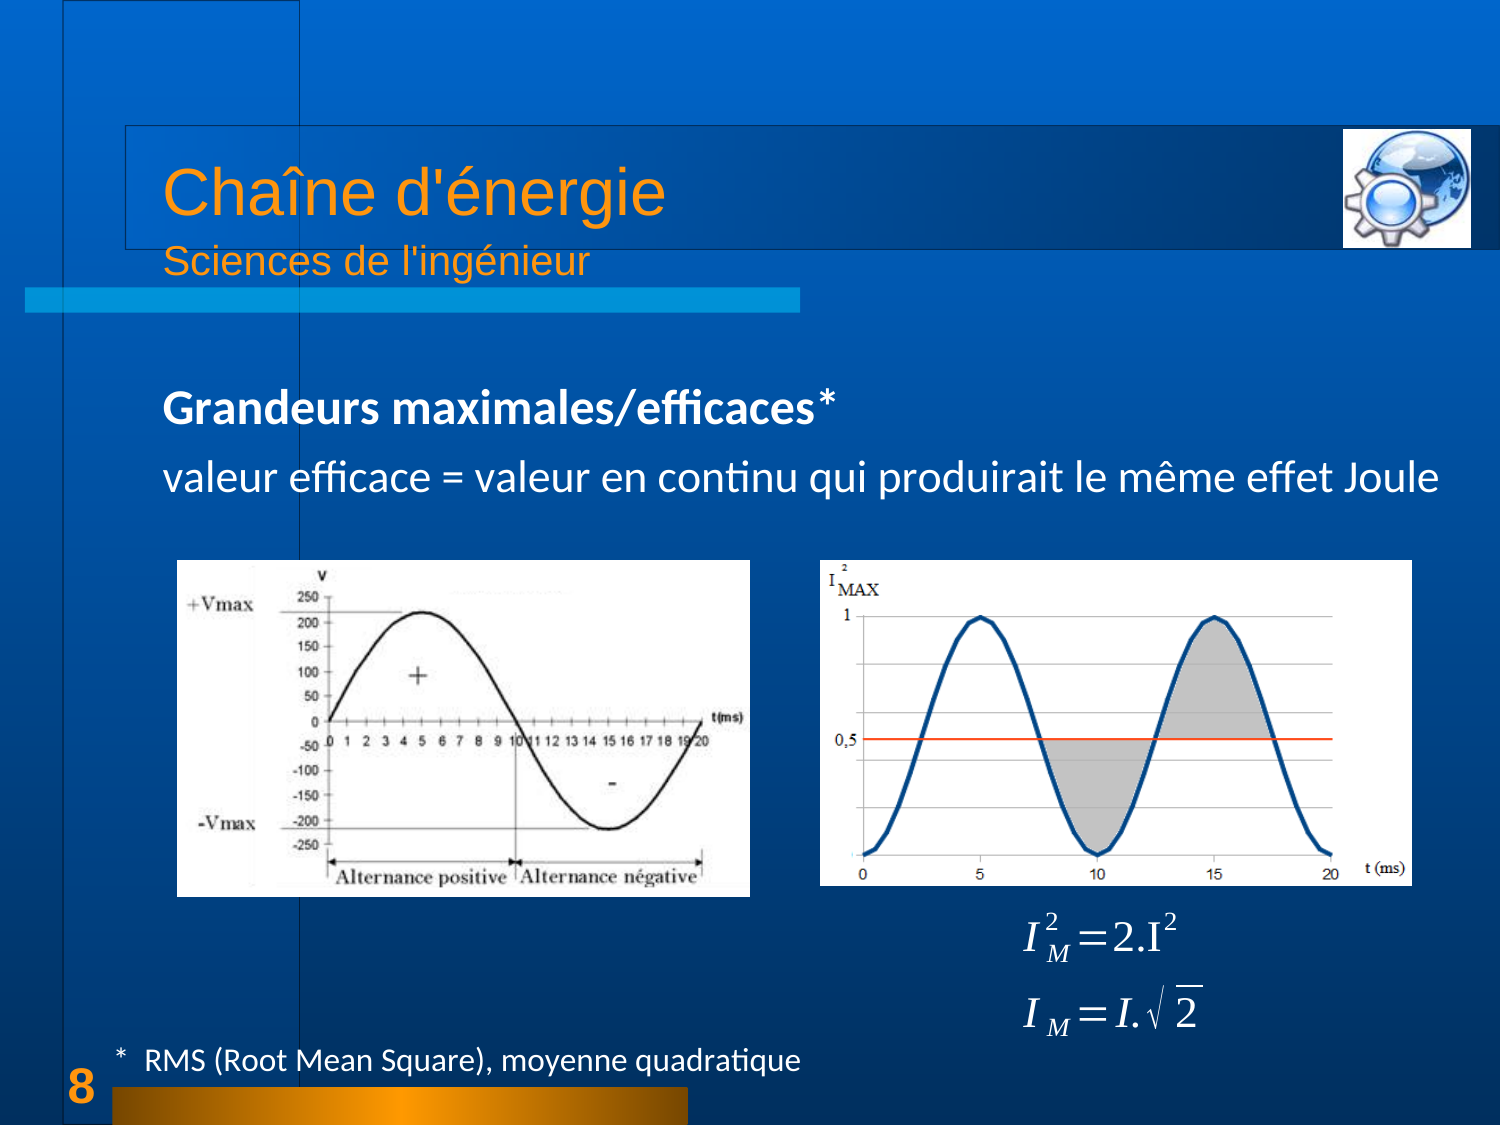

Grandeurs maximales/efficaces*
valeur efficace = valeur en continu qui produirait le même effet Joule
* RMS (Root Mean Square), moyenne quadratique